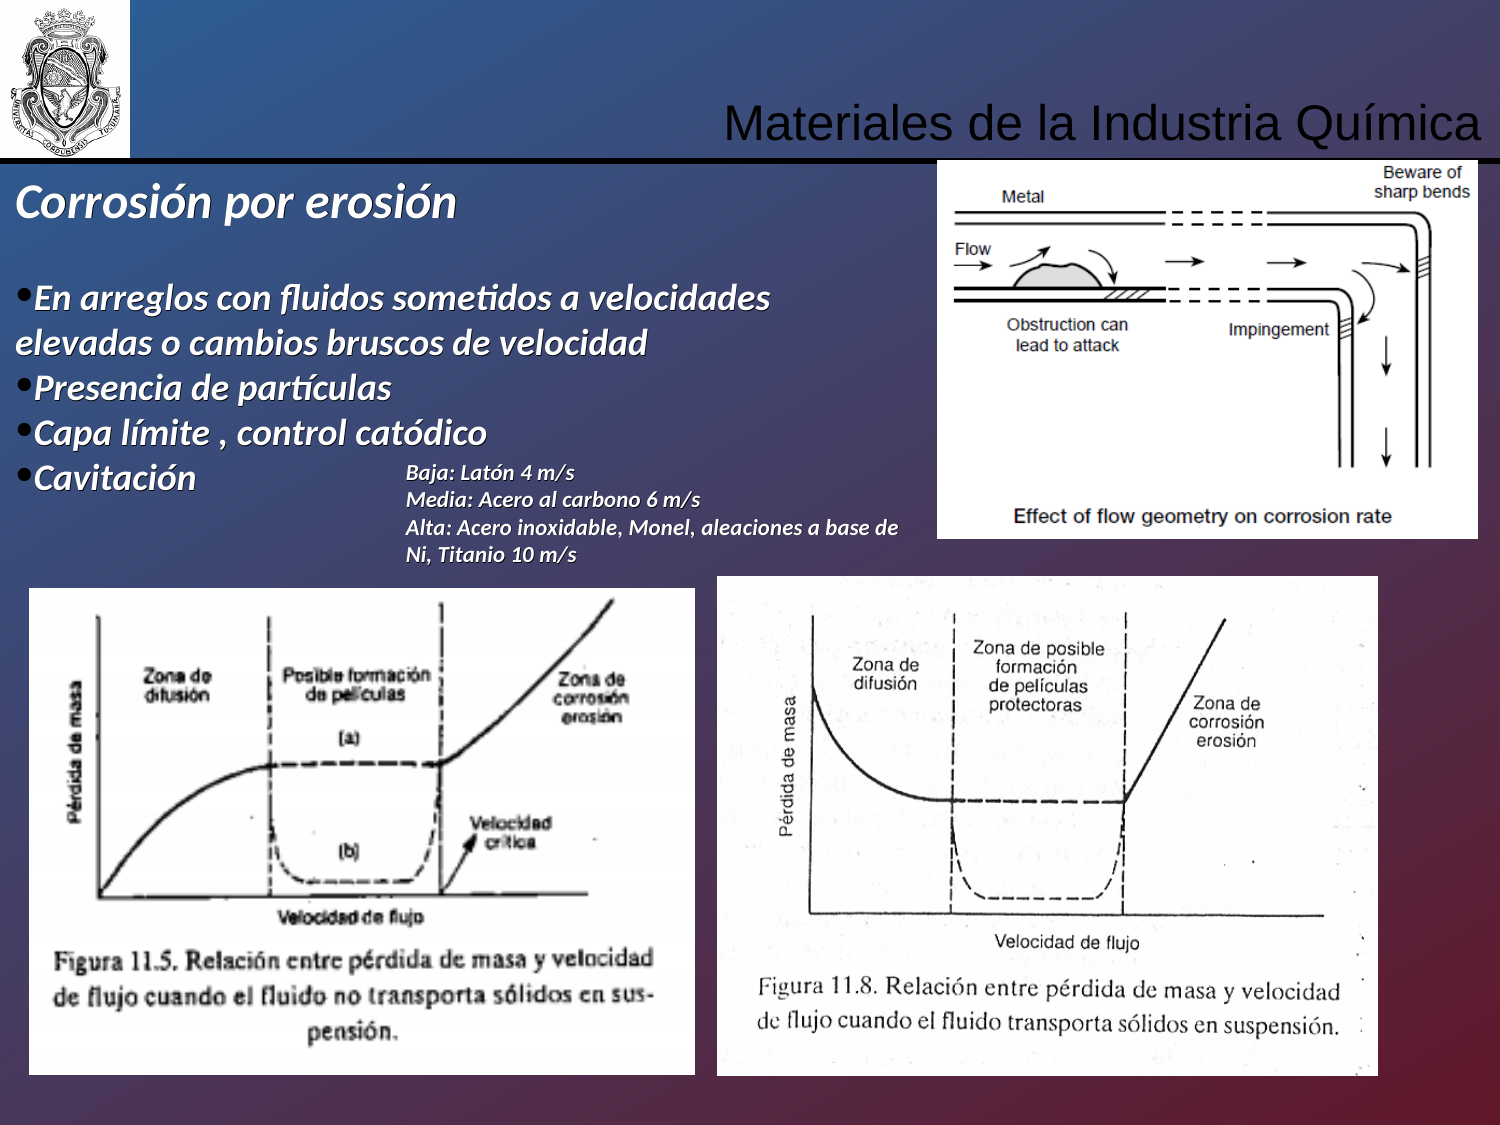

Zona de difusión sin particulado: control catódico de la reacción determinada por el aporte de oxígeno o especie exidante. Zona de formación de película empieza el control mixto al polarizar anódicamente y con la posible pasivación de la superficie.
Despues de la velocidad crítica el potencial oxidativo puede superar la zona de pasivación y reanudar la corrosión.
Con partículas la zona de difusión puede generar a bajas velocidades de flujo depósitos y corrosión por aireación diferencial.
Materiales de la Industria Química
Corrosión por erosión
En arreglos con fluidos sometidos a velocidades elevadas o cambios bruscos de velocidad
Presencia de partículas
Capa límite , control catódico
Cavitación
Baja: Latón 4 m/s
Media: Acero al carbono 6 m/s
Alta: Acero inoxidable, Monel, aleaciones a base de Ni, Titanio 10 m/s